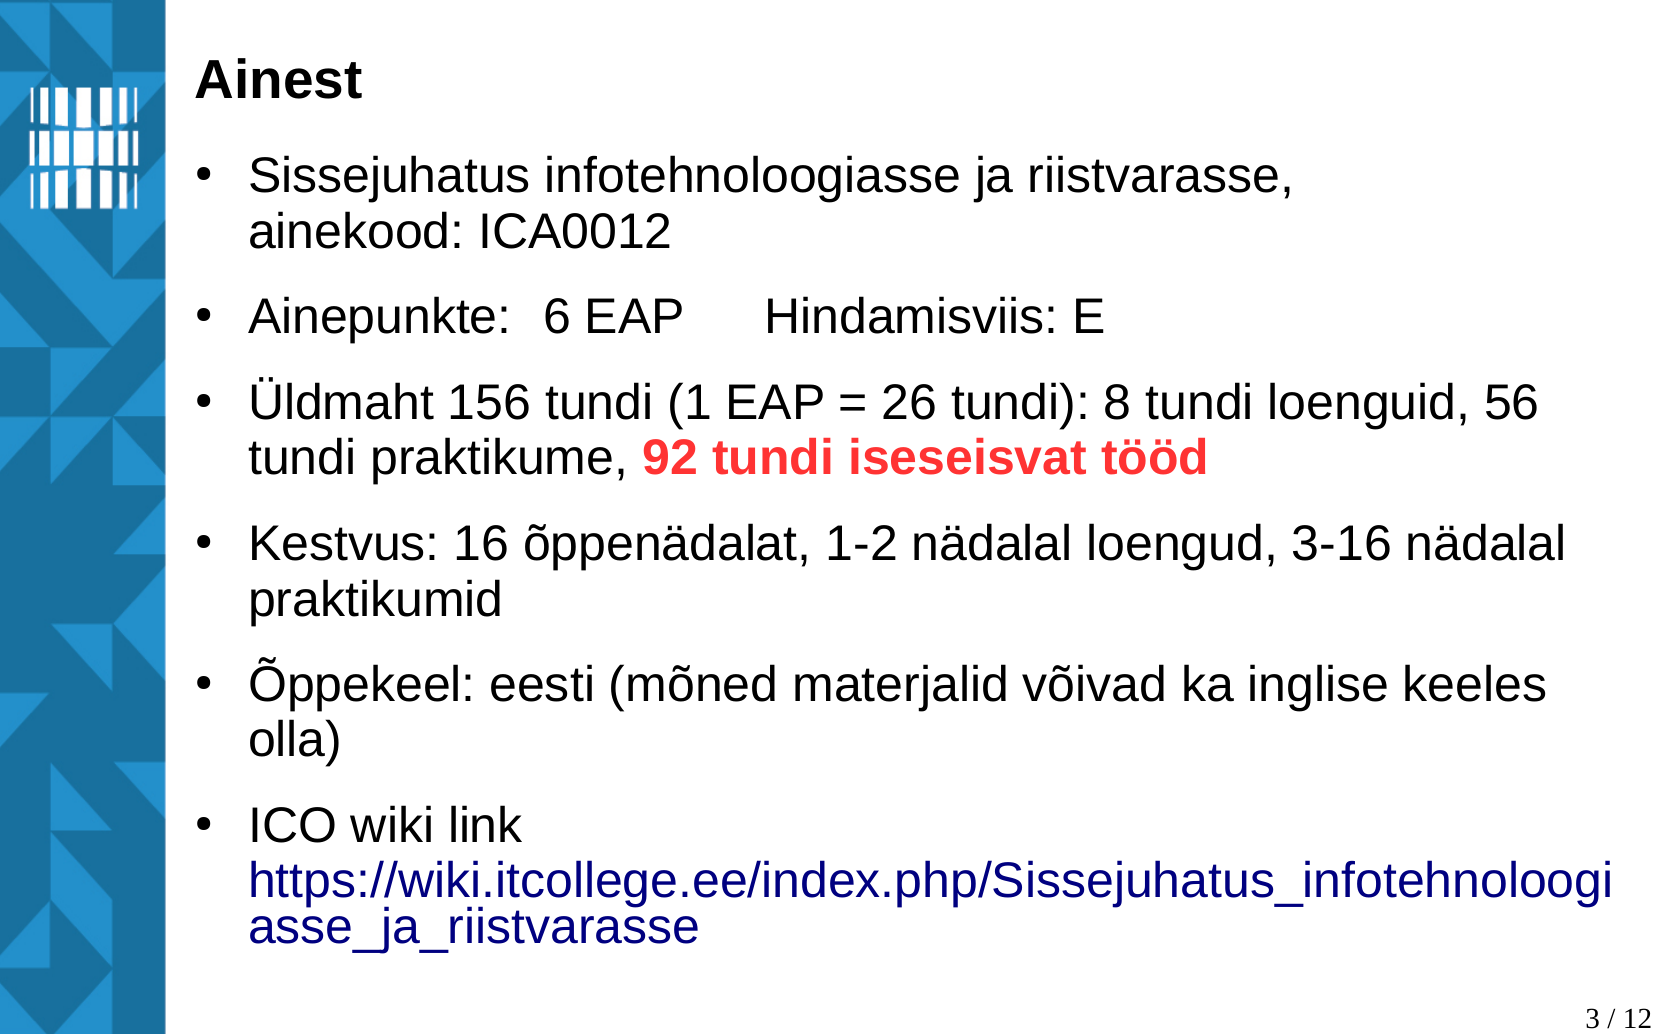

# Ainest
Sissejuhatus infotehnoloogiasse ja riistvarasse,
ainekood: ICA0012
Ainepunkte:	6 EAP 	Hindamisviis: E
Üldmaht 156 tundi (1 EAP = 26 tundi): 8 tundi loenguid, 56 tundi praktikume, 92 tundi iseseisvat tööd
Kestvus: 16 õppenädalat, 1-2 nädalal loengud, 3-16 nädalal praktikumid
Õppekeel: eesti (mõned materjalid võivad ka inglise keeles olla)
ICO wiki link https://wiki.itcollege.ee/index.php/Sissejuhatus_infotehnoloogiasse_ja_riistvarasse
3